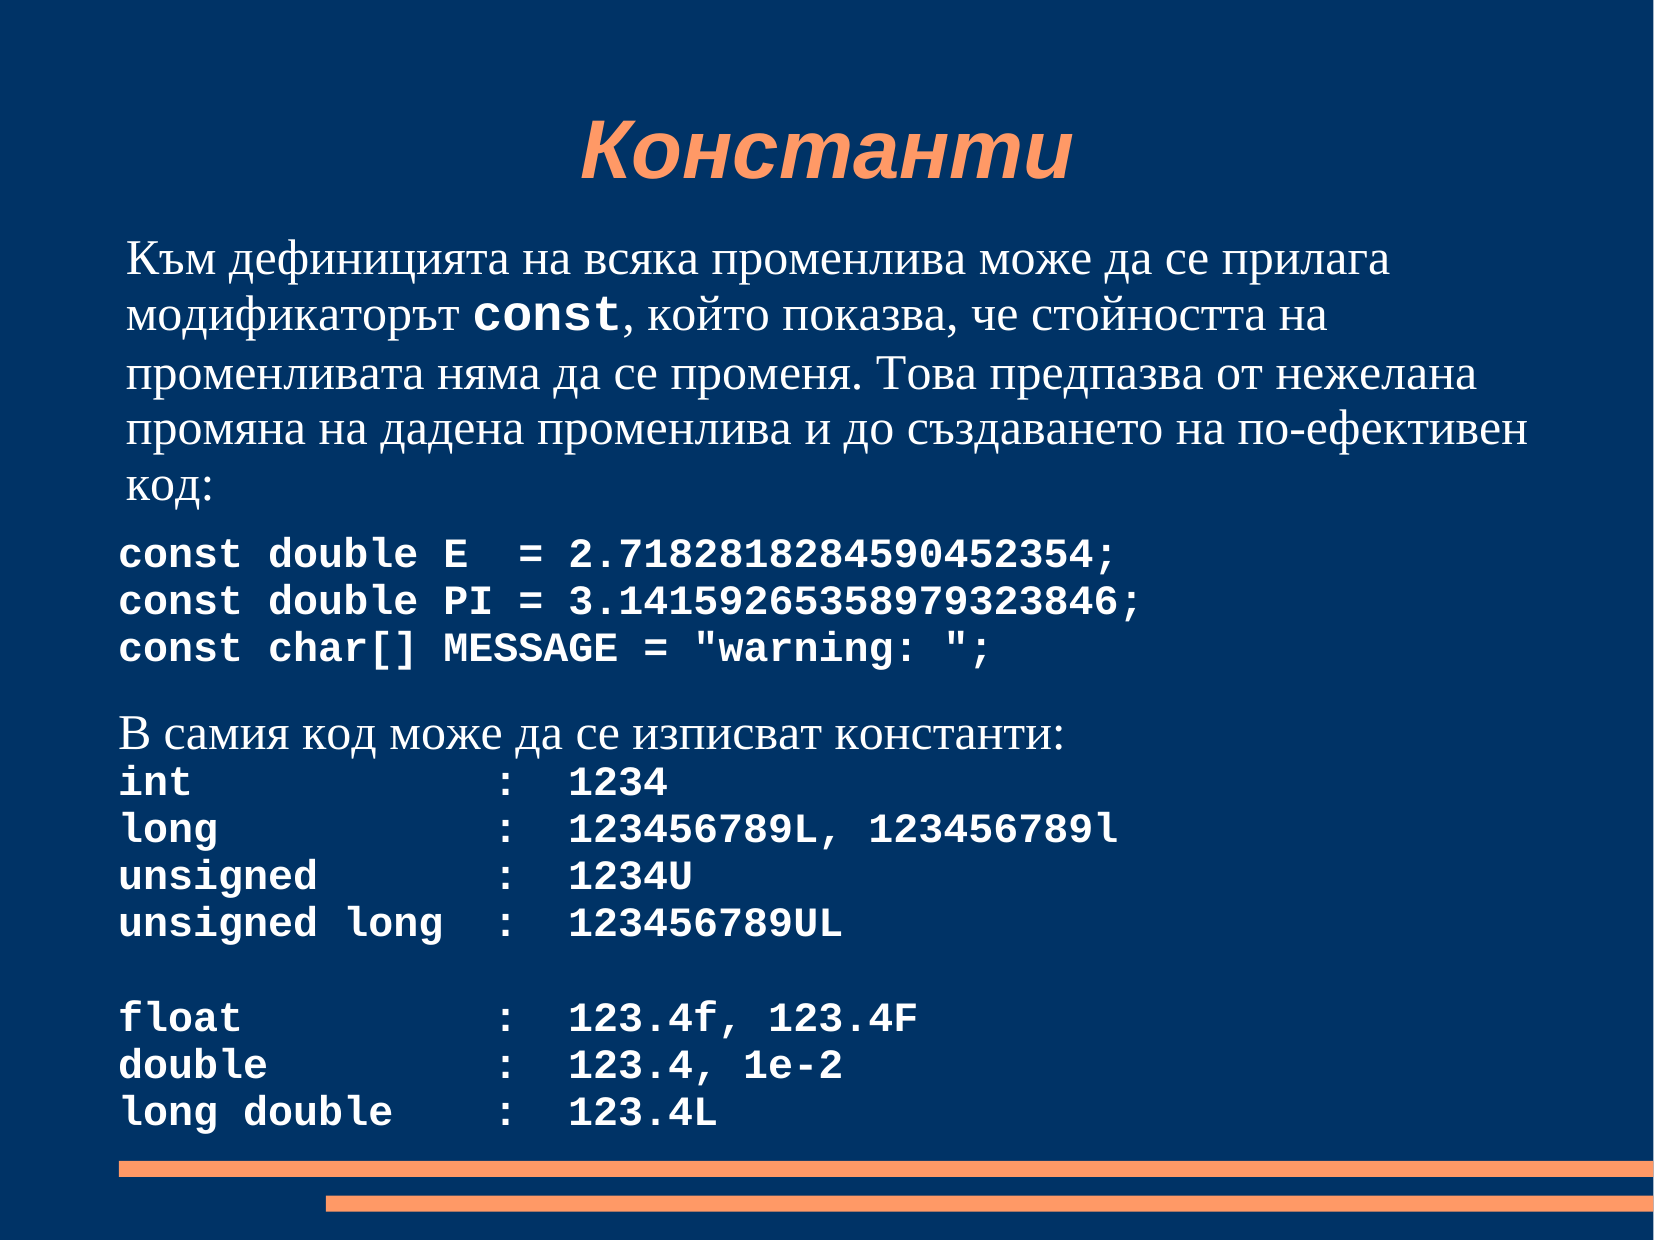

# Константи
Към дефиницията на всяка променлива може да се прилага модификаторът const, който показва, че стойността на променливата няма да се променя. Това предпазва от нежелана промяна на дадена променлива и до създаването на по-ефективен код:
const double E = 2.7182818284590452354;
const double PI = 3.14159265358979323846;
const char[] MESSAGE = "warning: ";
В самия код може да се изписват константи:
int				: 	1234
long				:	123456789L, 123456789l
unsigned			:	1234U
unsigned long	: 	123456789UL
float				:	123.4f, 123.4F
double			:	123.4, 1e-2
long double		:	123.4L